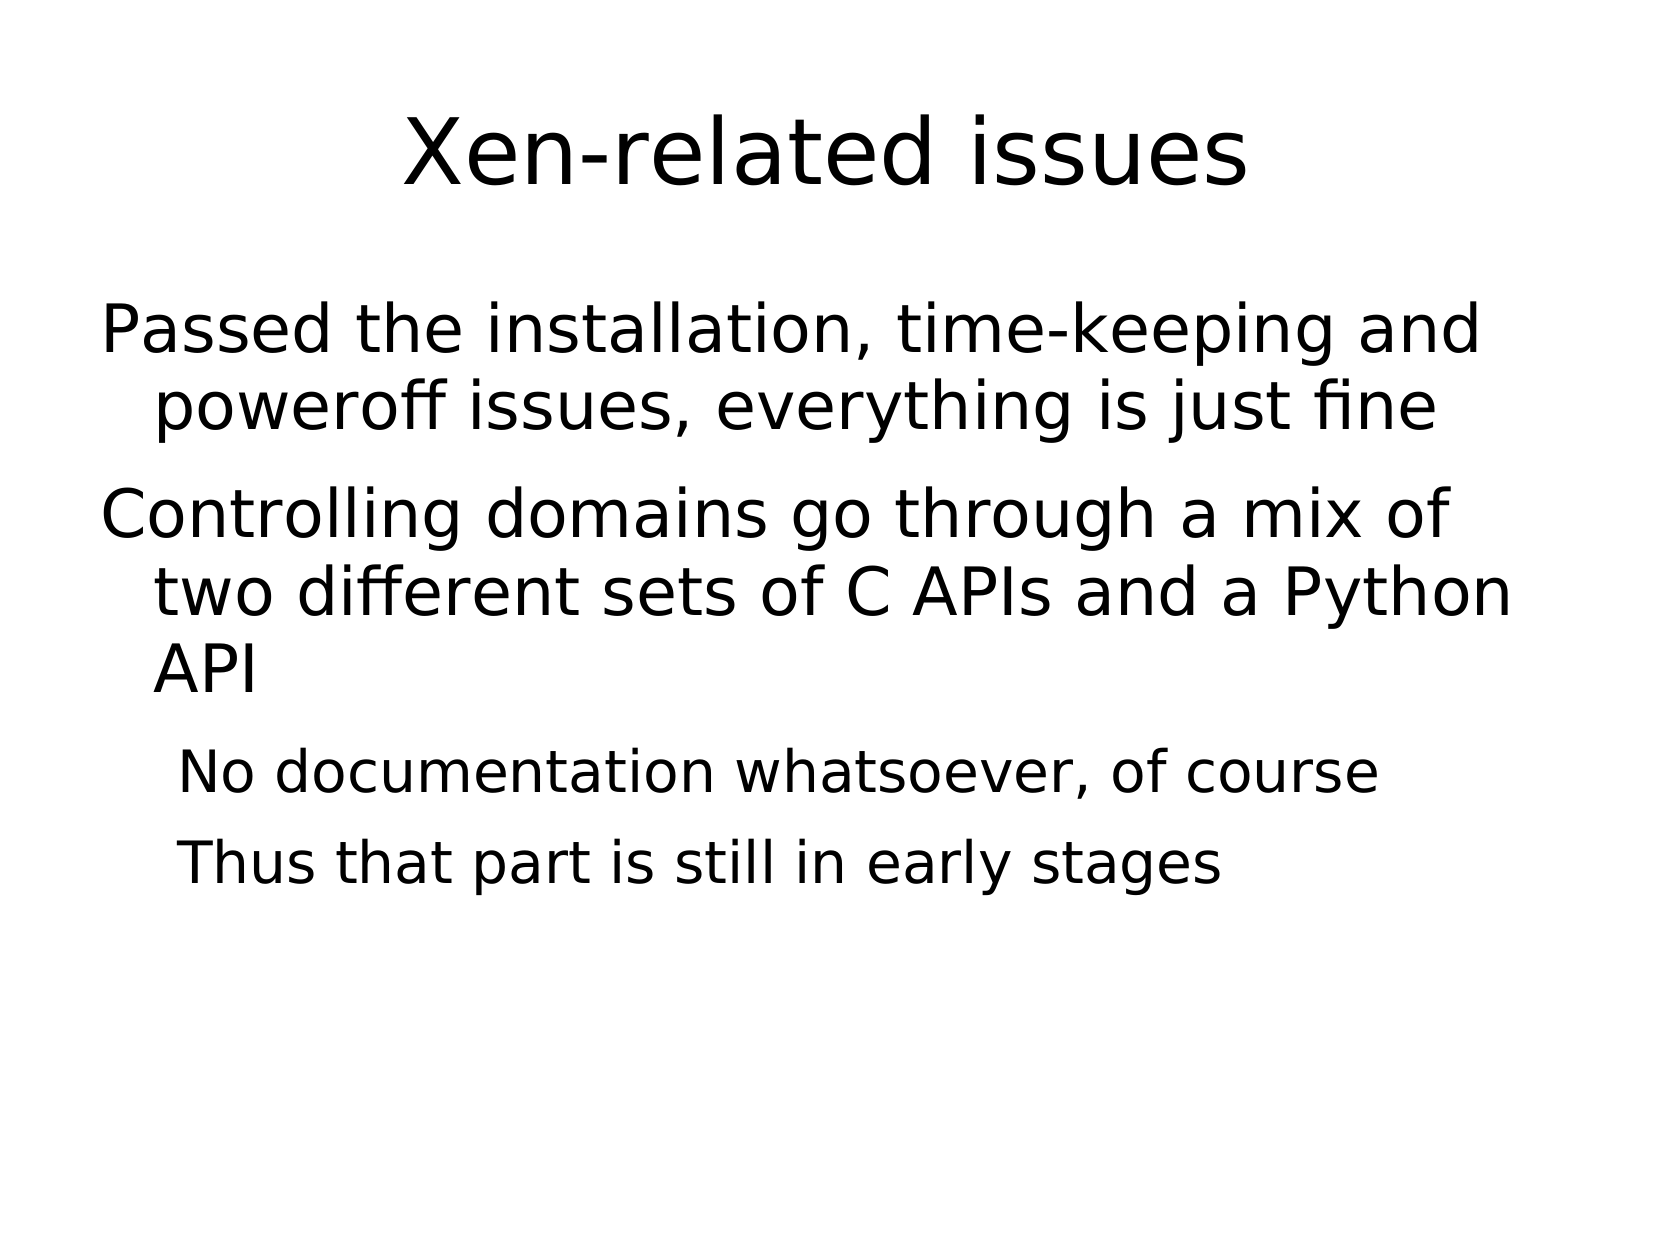

# Xen-related issues
Passed the installation, time-keeping and poweroff issues, everything is just fine
Controlling domains go through a mix of two different sets of C APIs and a Python API
No documentation whatsoever, of course
Thus that part is still in early stages